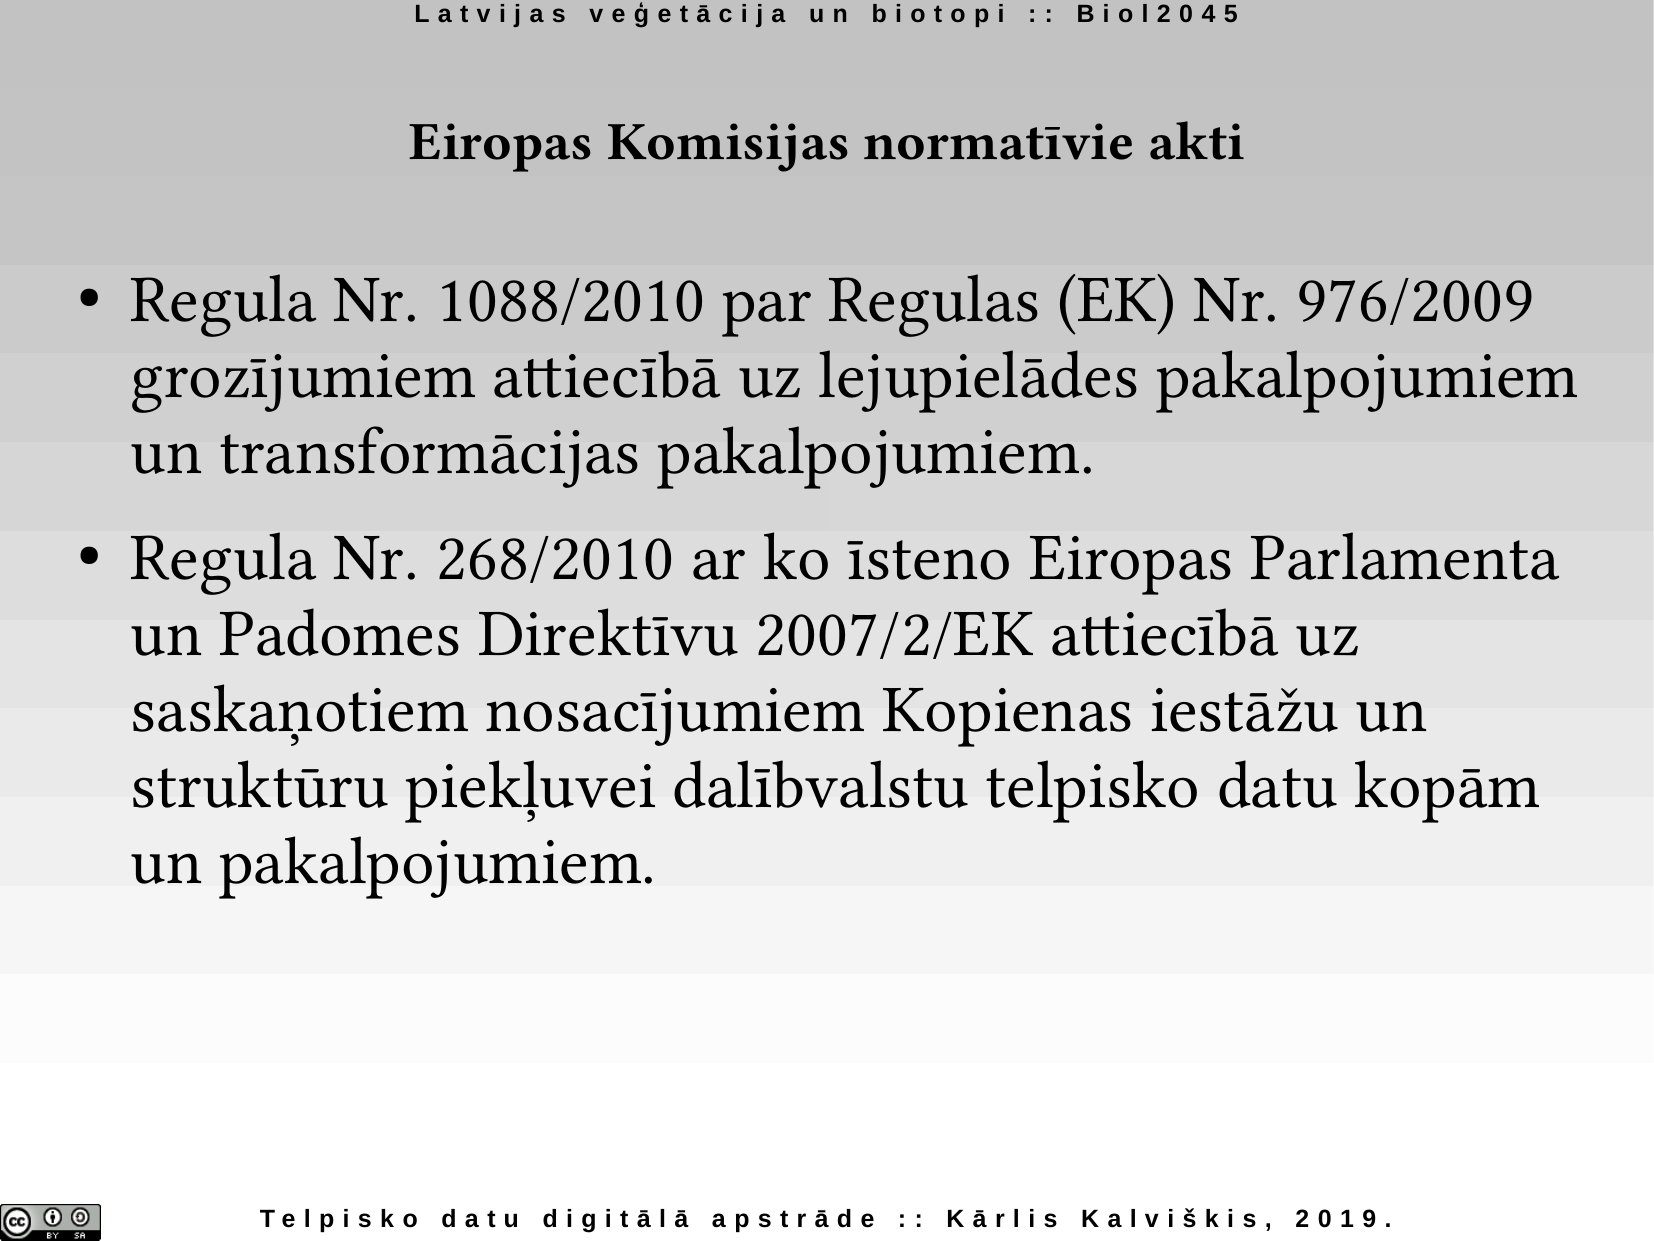

# Eiropas Komisijas normatīvie akti
Regula Nr. 1088/2010 par Regulas (EK) Nr. 976/2009 grozījumiem attiecībā uz lejupielādes pakalpojumiem un transformācijas pakalpojumiem.
Regula Nr. 268/2010 ar ko īsteno Eiropas Parlamenta un Padomes Direktīvu 2007/2/EK attiecībā uz saskaņotiem nosacījumiem Kopienas iestāžu un struktūru piekļuvei dalībvalstu telpisko datu kopām un pakalpojumiem.